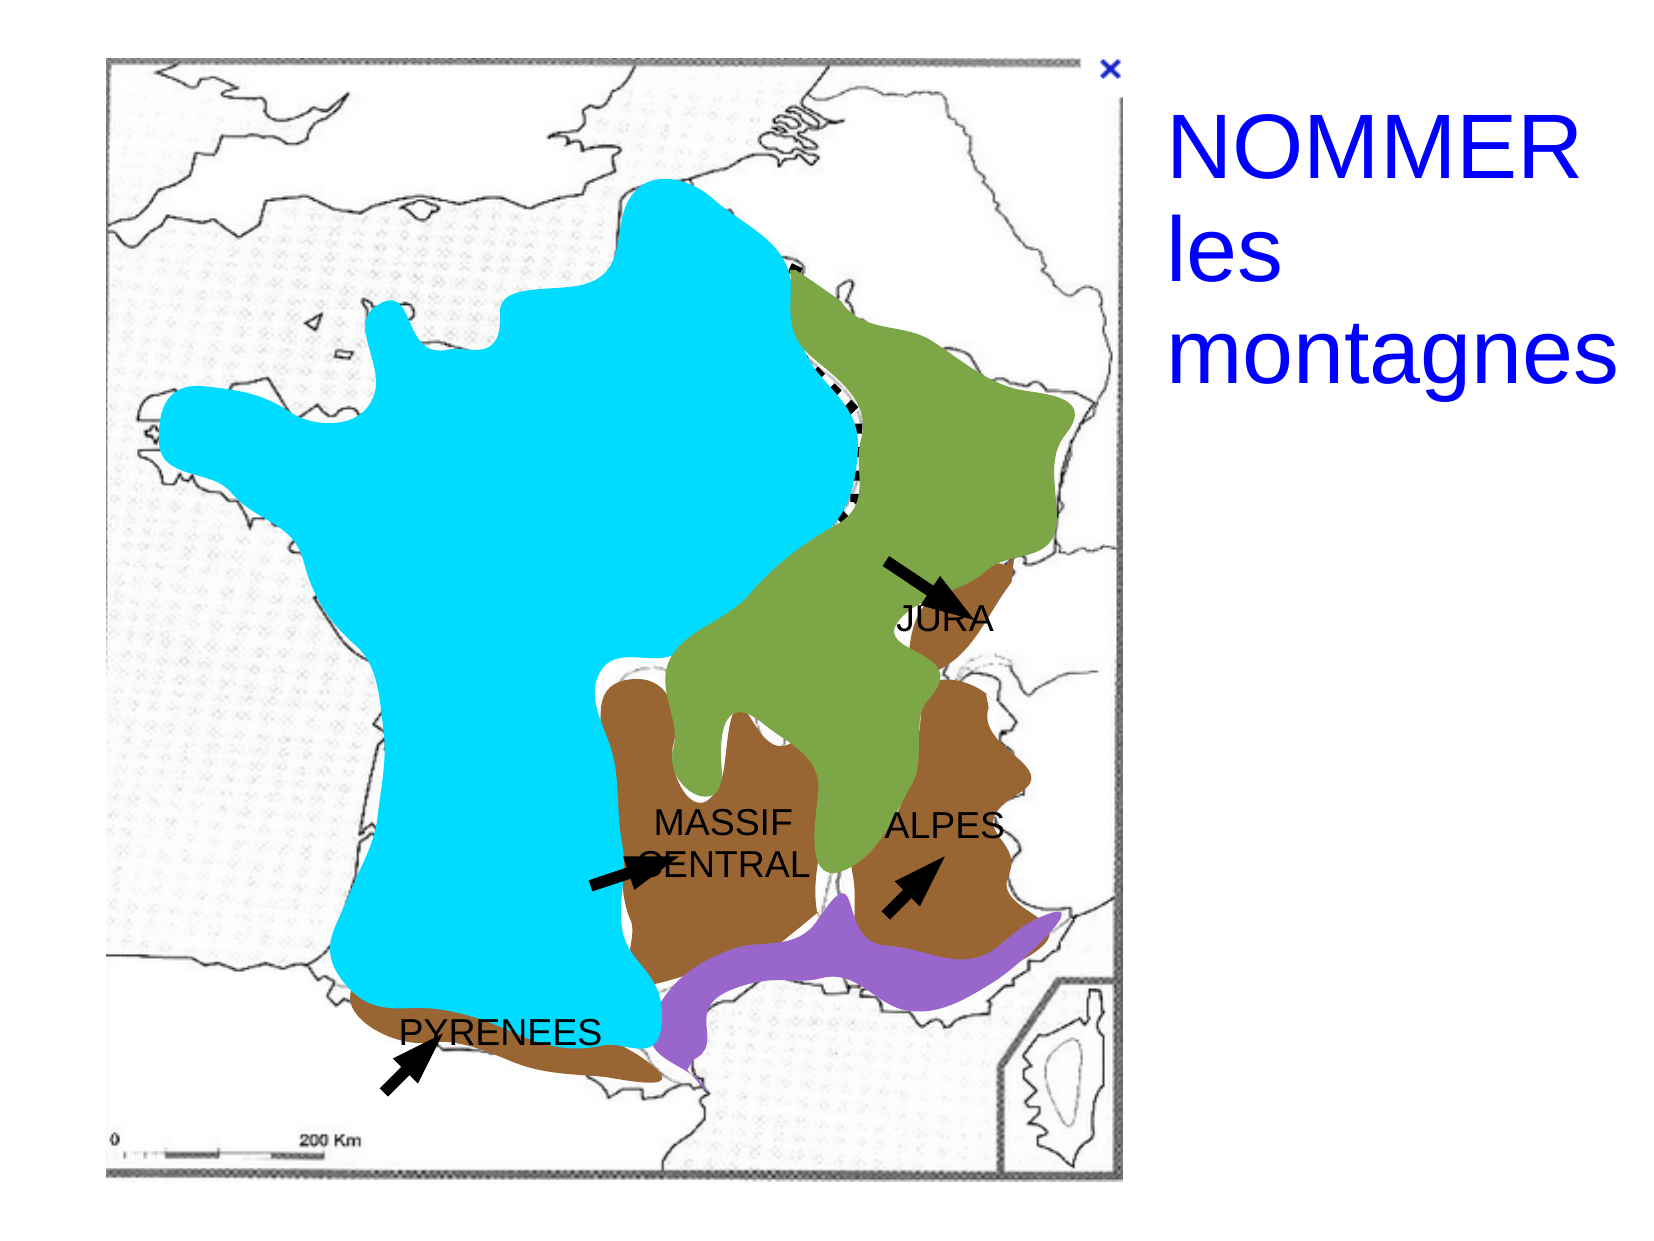

NOMMER
les montagnes
JURA
MASSIF
CENTRAL
ALPES
PYRENEES